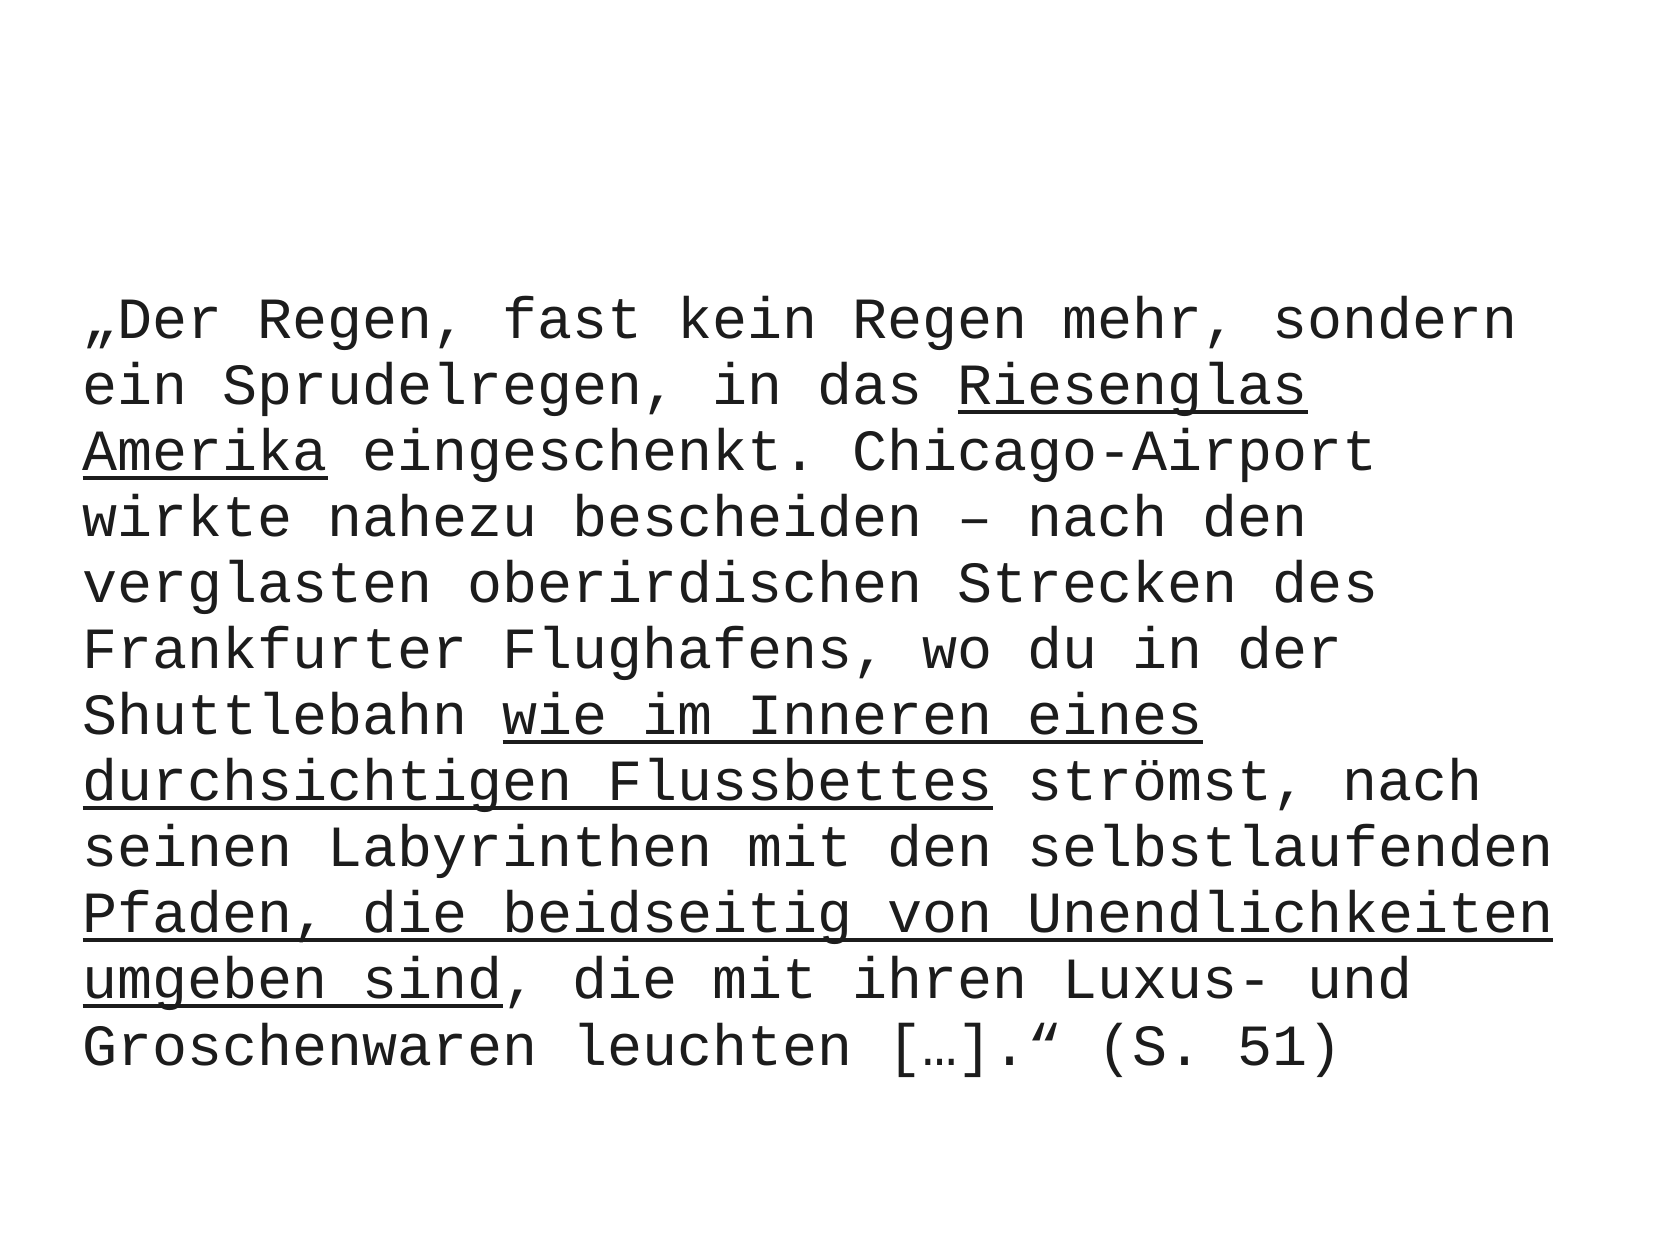

#
„Der Regen, fast kein Regen mehr, sondern ein Sprudelregen, in das Riesenglas Amerika eingeschenkt. Chicago-Airport wirkte nahezu bescheiden – nach den verglasten oberirdischen Strecken des Frankfurter Flughafens, wo du in der Shuttlebahn wie im Inneren eines durchsichtigen Flussbettes strömst, nach seinen Labyrinthen mit den selbstlaufenden Pfaden, die beidseitig von Unendlichkeiten umgeben sind, die mit ihren Luxus- und Groschenwaren leuchten […].“ (S. 51)